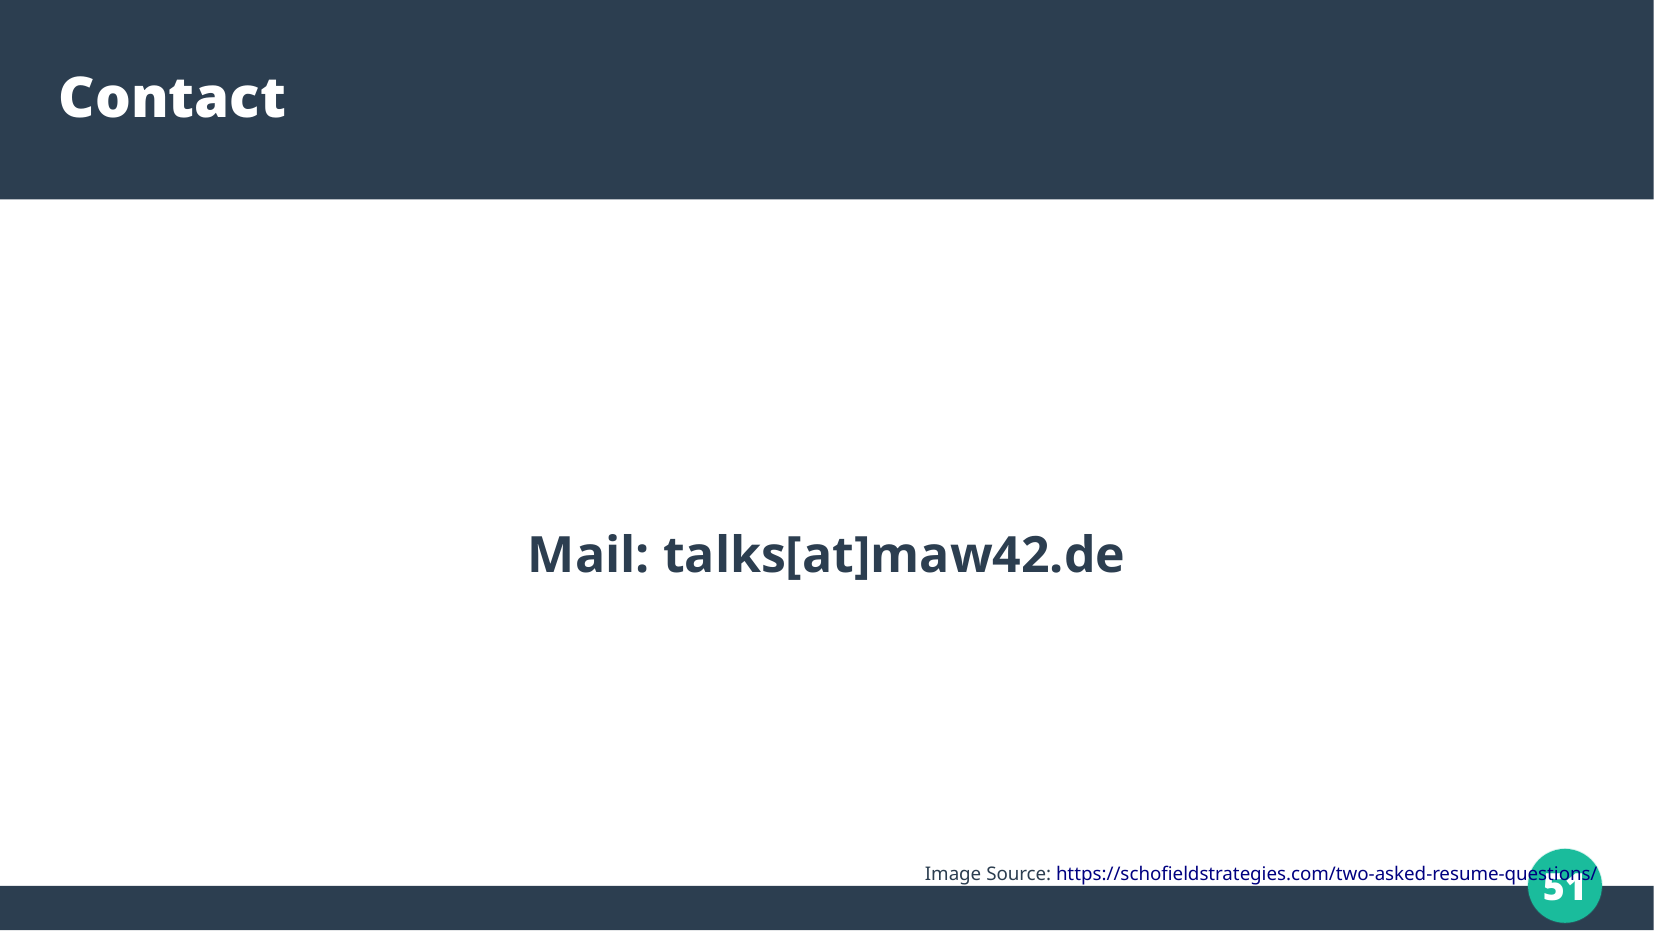

# Contact
Mail: talks[at]maw42.de
Image Source: https://schofieldstrategies.com/two-asked-resume-questions/